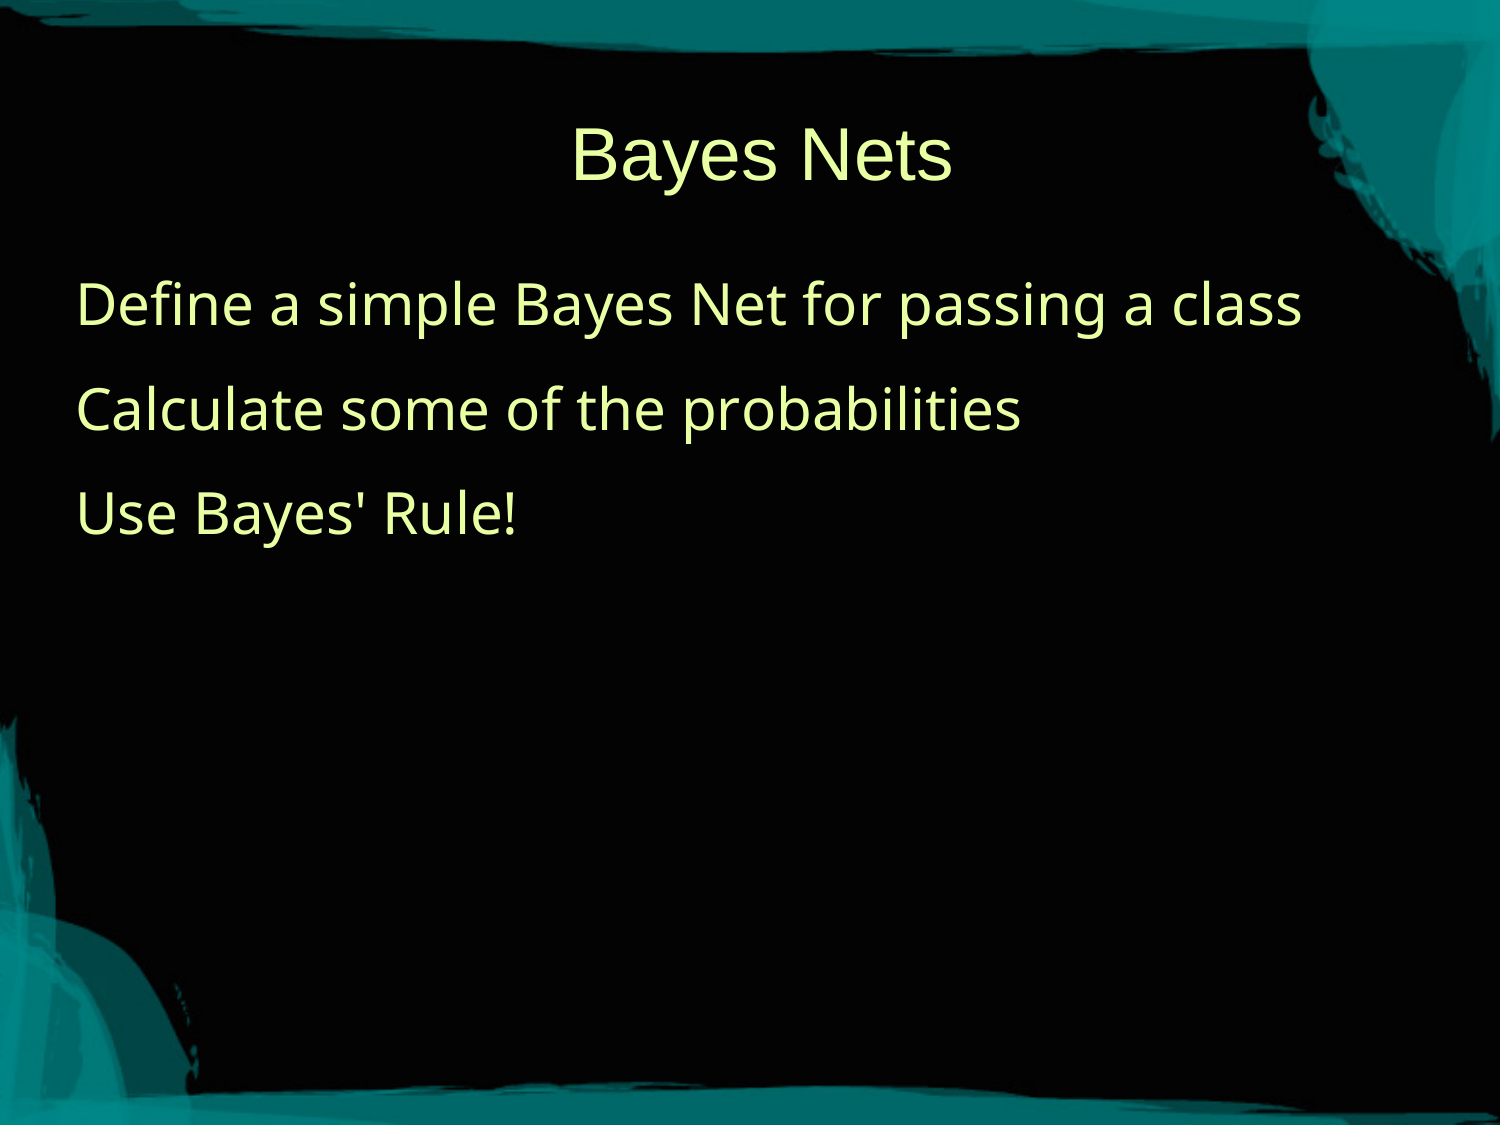

# Bayes Nets
Define a simple Bayes Net for passing a class
Calculate some of the probabilities
Use Bayes' Rule!